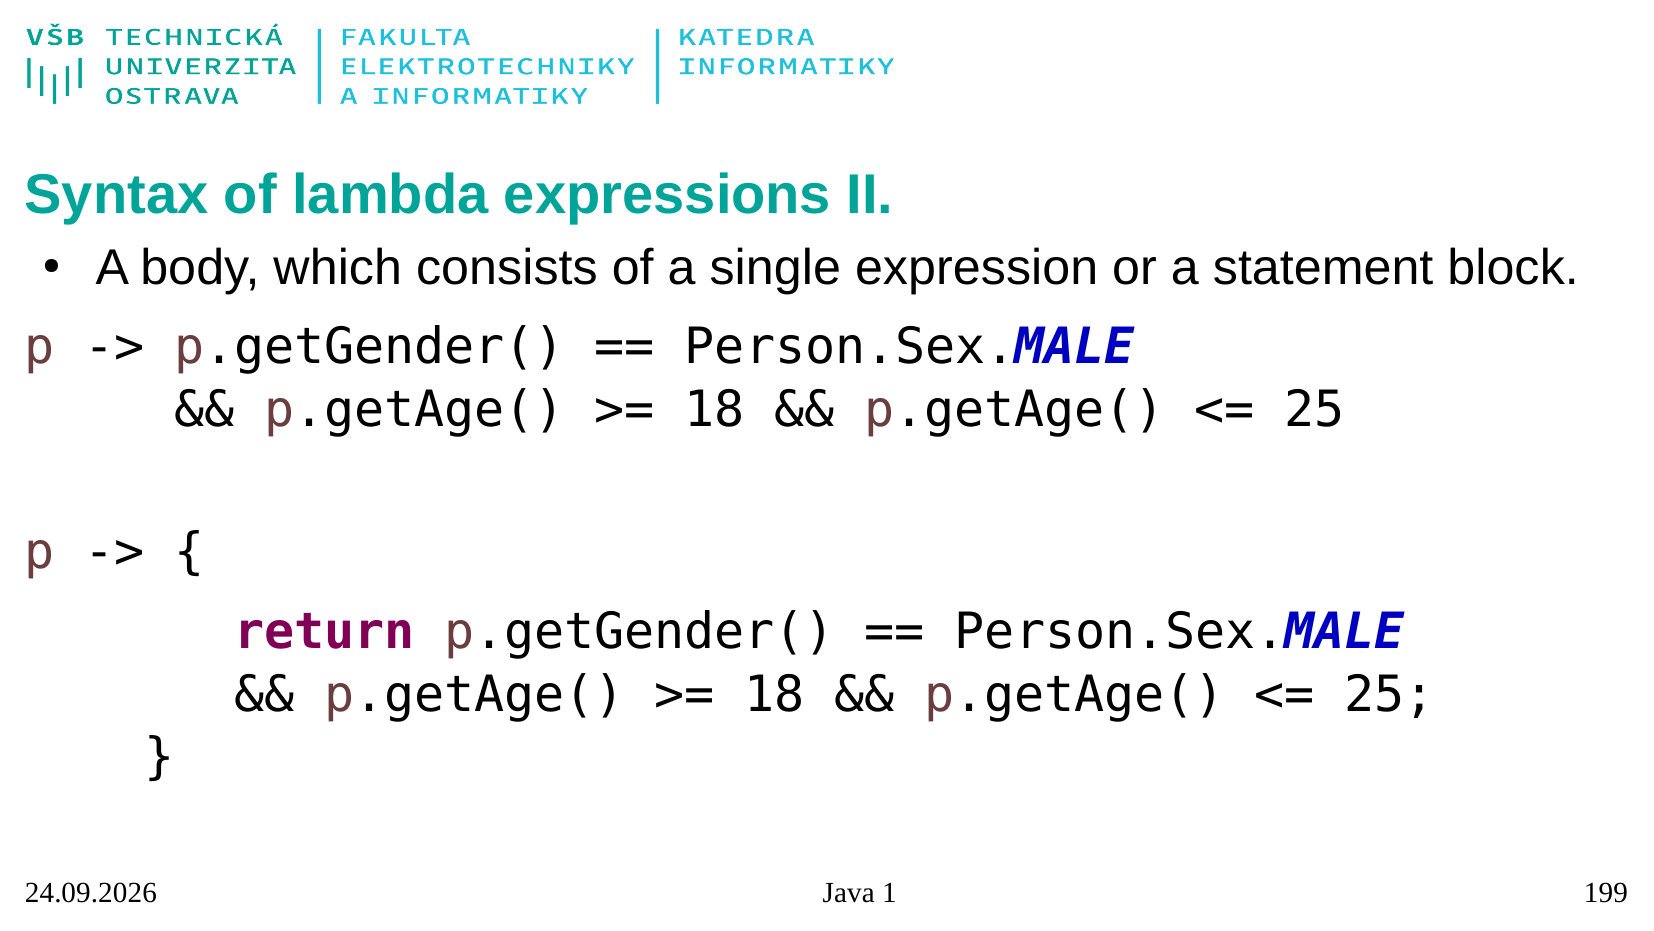

# Syntax of lambda expressions II.
A body, which consists of a single expression or a statement block.
p -> p.getGender() == Person.Sex.MALE
 && p.getAge() >= 18 && p.getAge() <= 25
p -> {
 return p.getGender() == Person.Sex.MALE
 && p.getAge() >= 18 && p.getAge() <= 25;
 }
Java 1
199